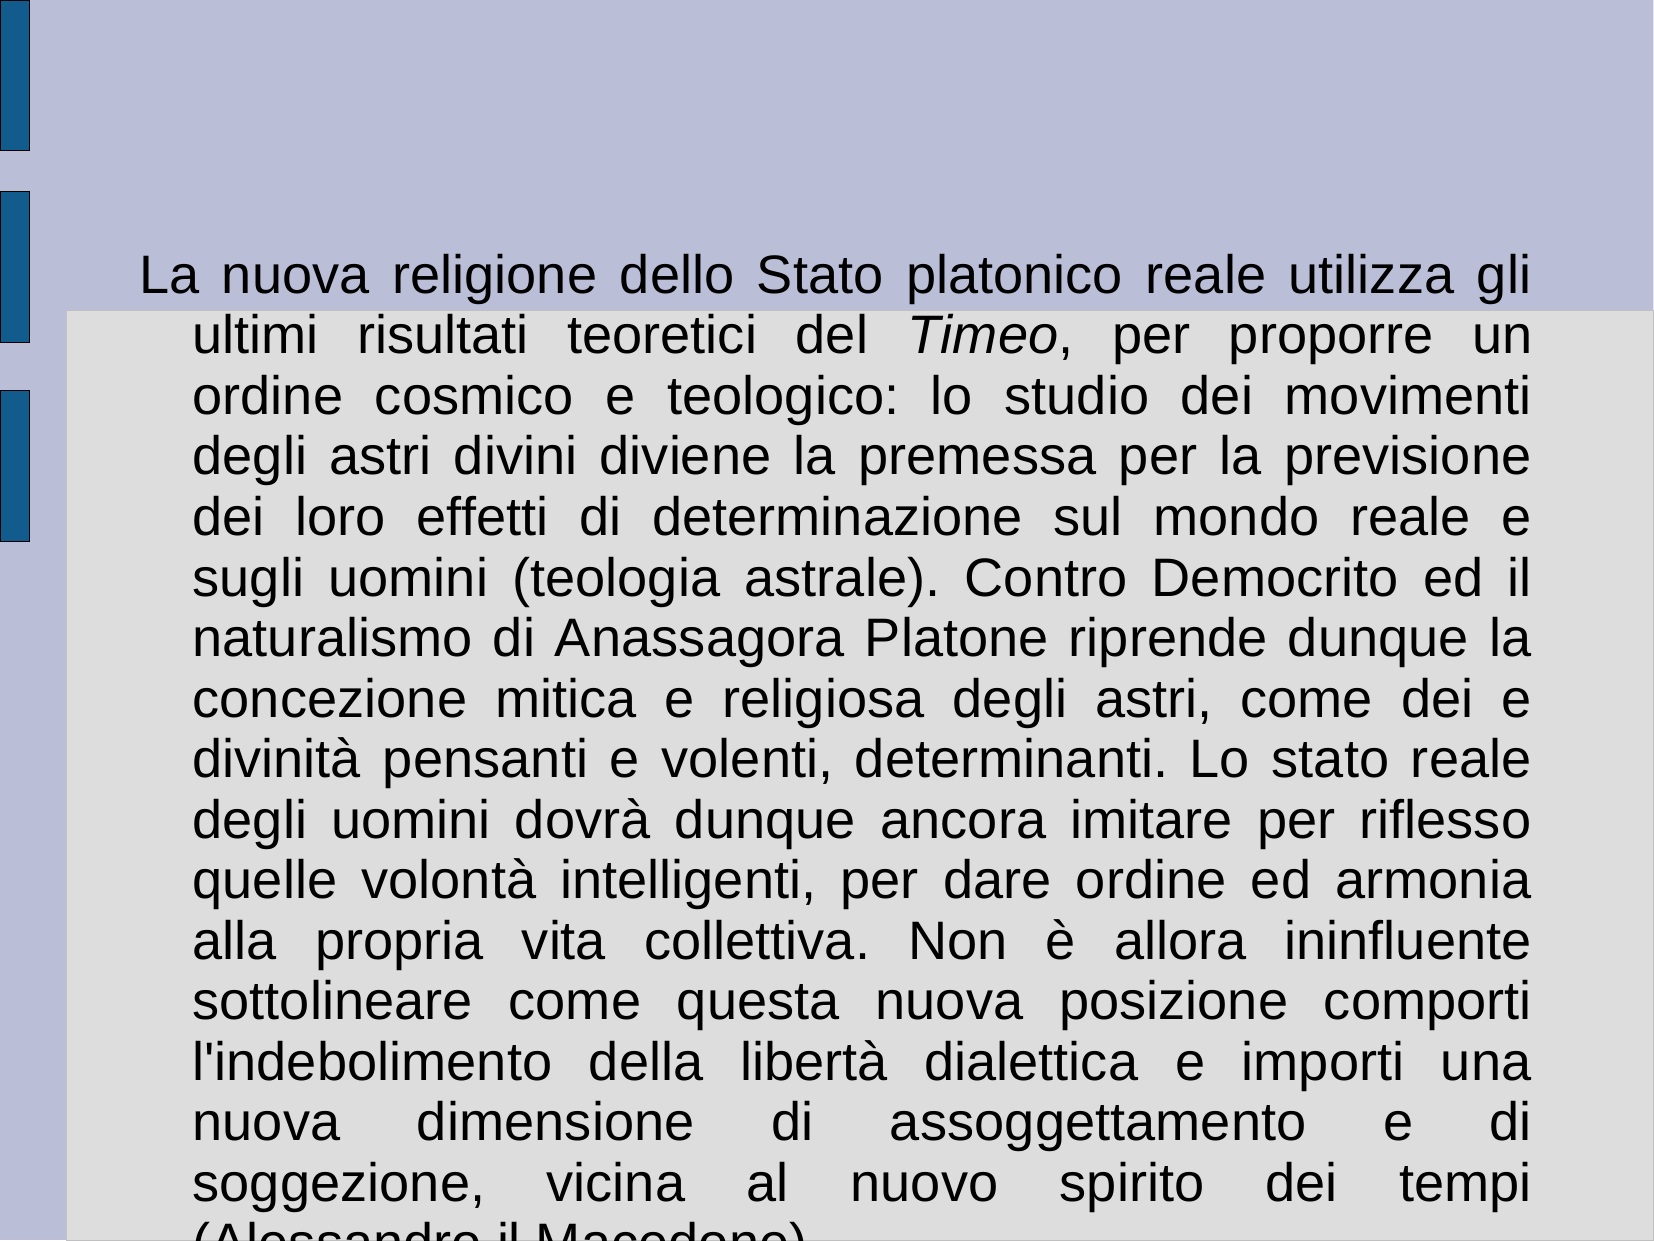

#
La nuova religione dello Stato platonico reale utilizza gli ultimi risultati teoretici del Timeo, per proporre un ordine cosmico e teologico: lo studio dei movimenti degli astri divini diviene la premessa per la previsione dei loro effetti di determinazione sul mondo reale e sugli uomini (teologia astrale). Contro Democrito ed il naturalismo di Anassagora Platone riprende dunque la concezione mitica e religiosa degli astri, come dei e divinità pensanti e volenti, determinanti. Lo stato reale degli uomini dovrà dunque ancora imitare per riflesso quelle volontà intelligenti, per dare ordine ed armonia alla propria vita collettiva. Non è allora ininfluente sottolineare come questa nuova posizione comporti l'indebolimento della libertà dialettica e importi una nuova dimensione di assoggettamento e di soggezione, vicina al nuovo spirito dei tempi (Alessandro il Macedone).